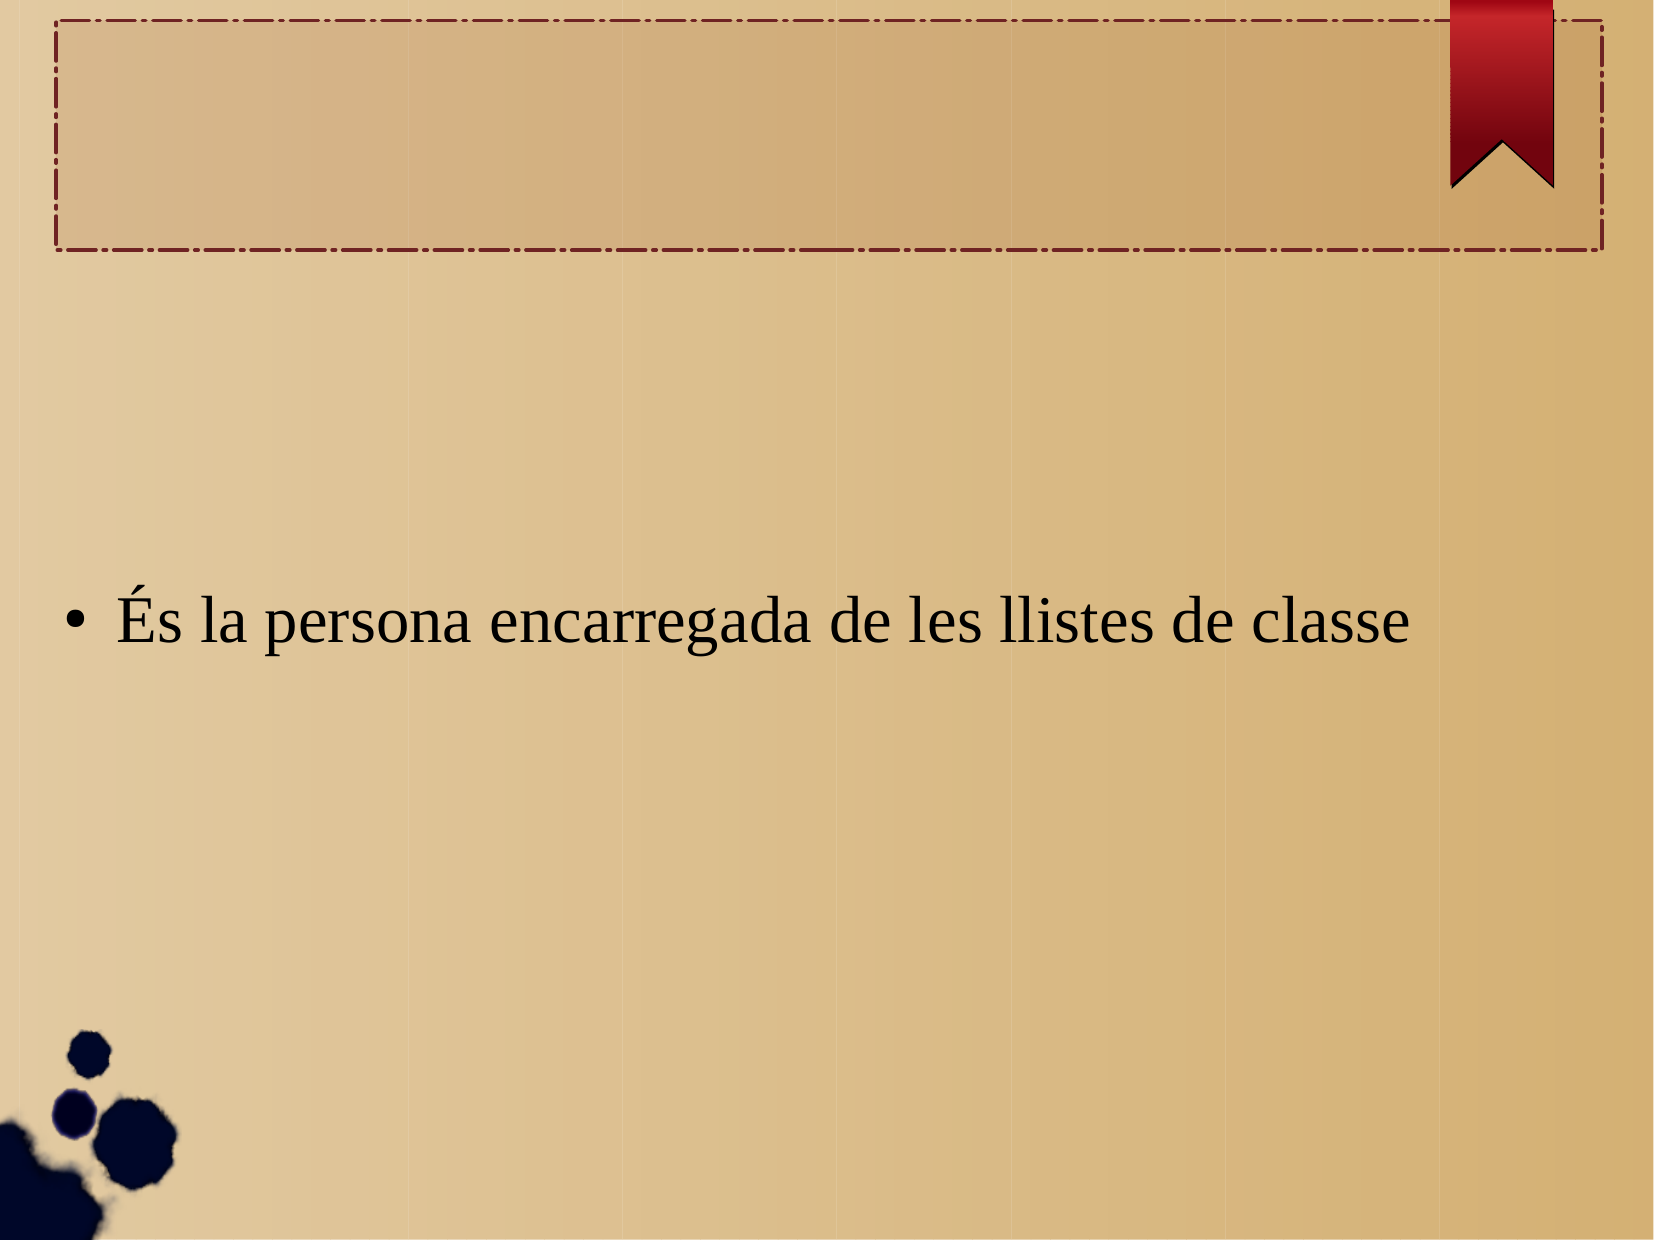

#
És la persona encarregada de les llistes de classe